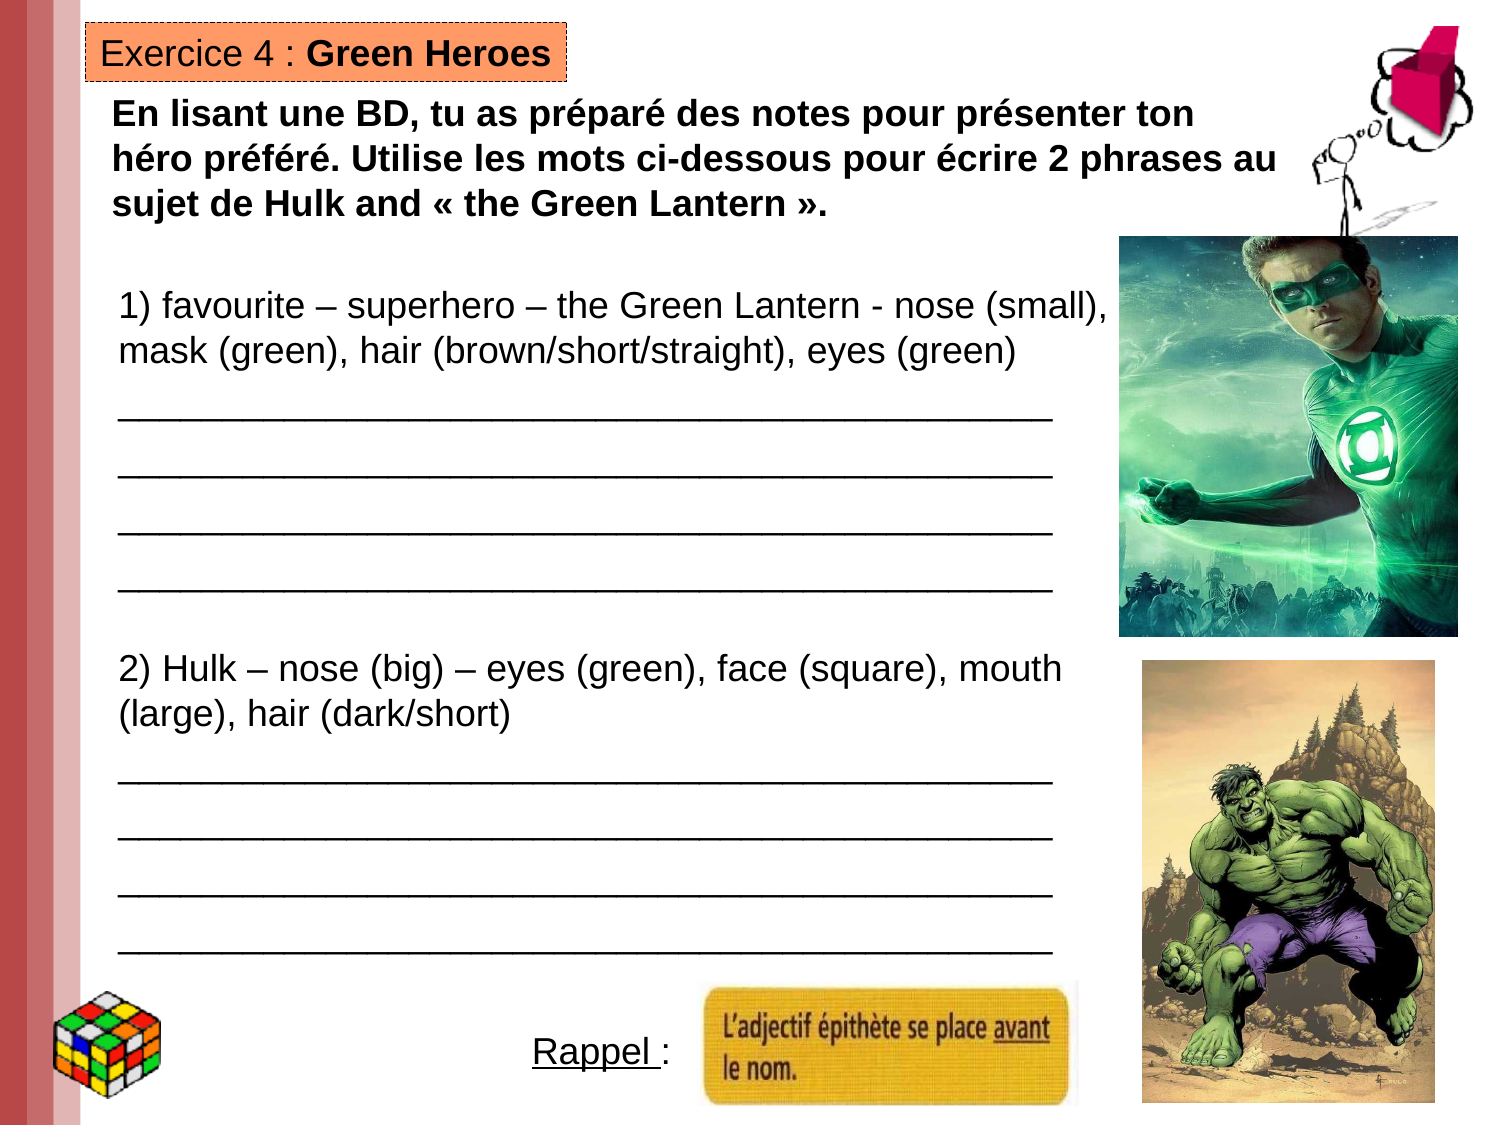

Exercice 4 : Green Heroes
En lisant une BD, tu as préparé des notes pour présenter ton héro préféré. Utilise les mots ci-dessous pour écrire 2 phrases au sujet de Hulk and « the Green Lantern ».
1) favourite – superhero – the Green Lantern - nose (small), mask (green), hair (brown/short/straight), eyes (green)
_____________________________________________
_____________________________________________
_____________________________________________
_____________________________________________
2) Hulk – nose (big) – eyes (green), face (square), mouth (large), hair (dark/short)
_____________________________________________
_____________________________________________
_____________________________________________
_____________________________________________
Rappel :